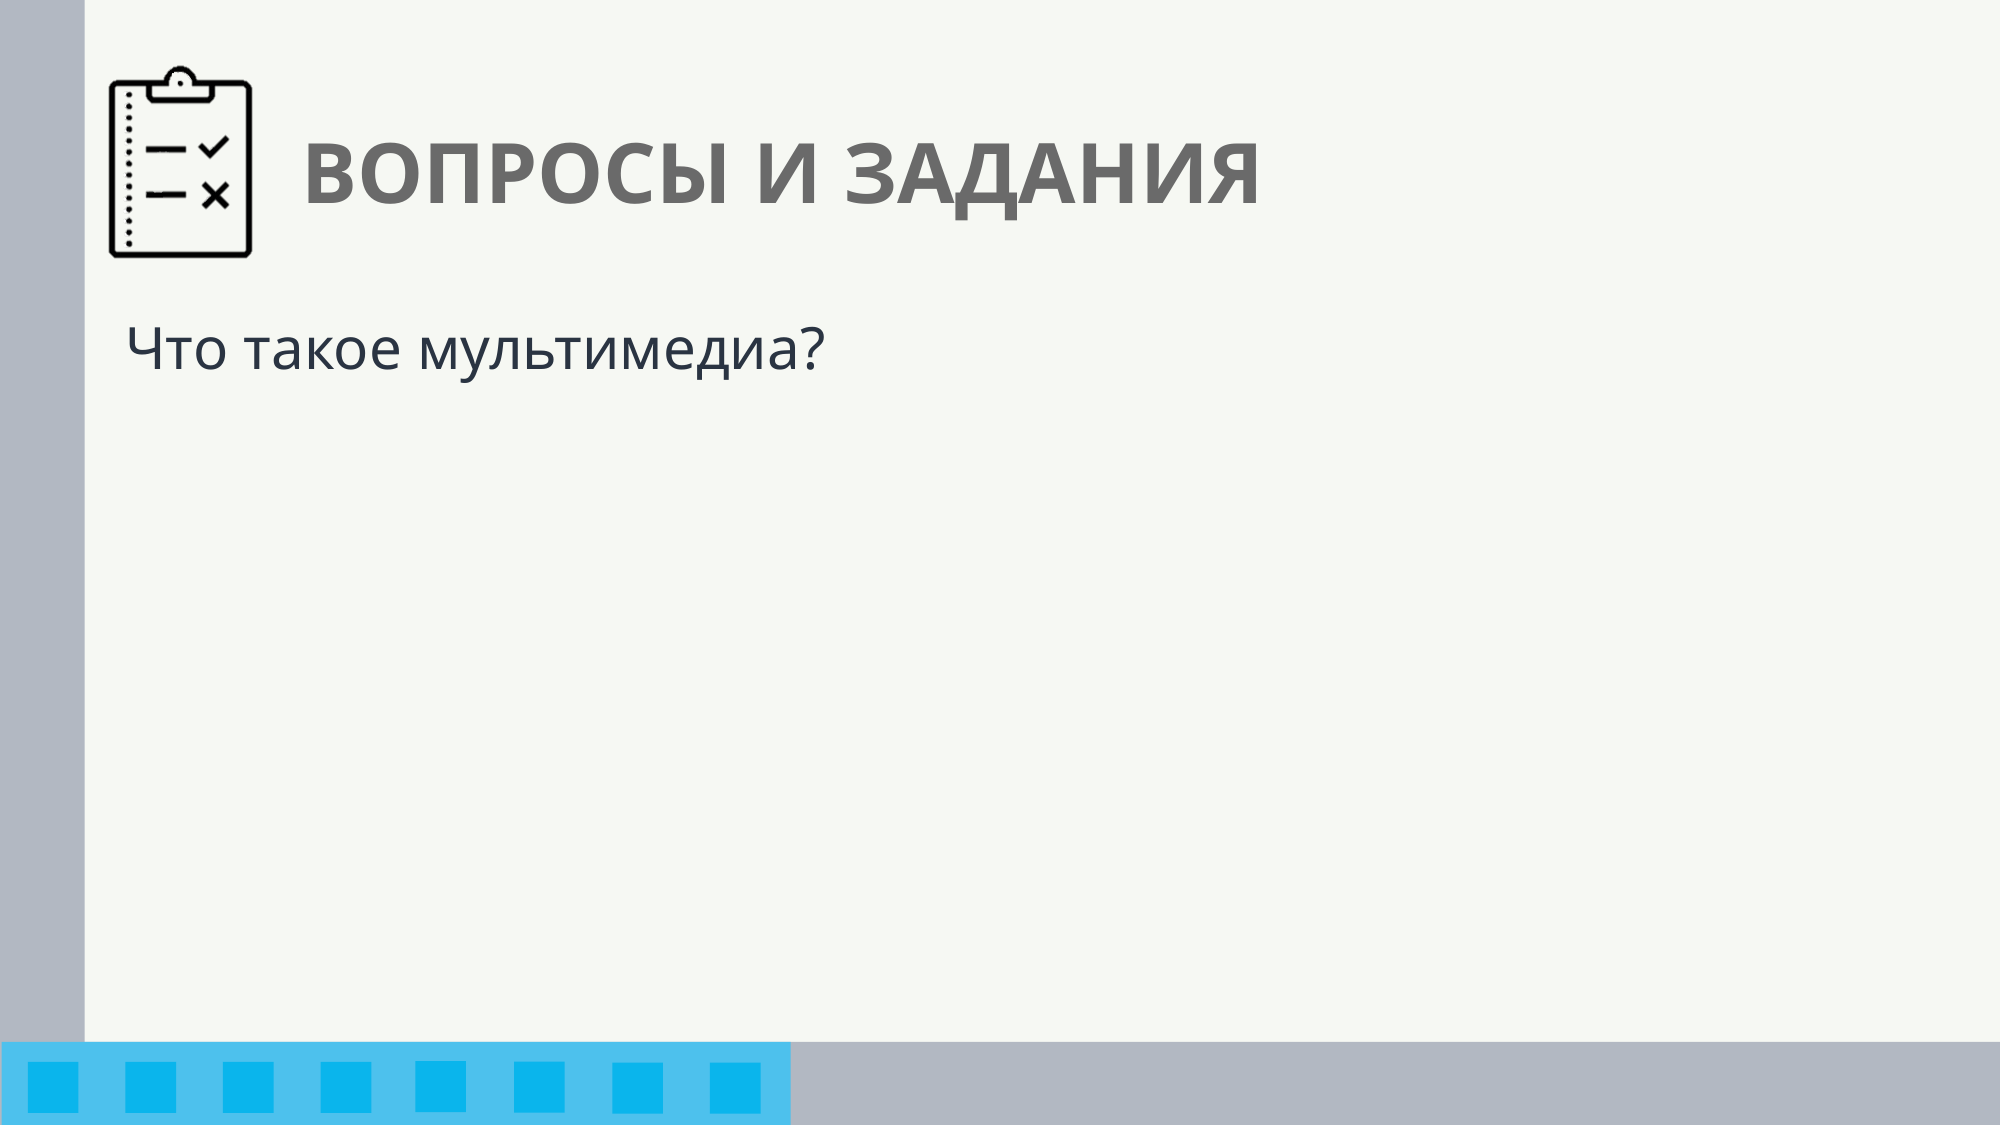

# ВОПРОСЫ И ЗАДАНИЯ
Что такое мультимедиа?